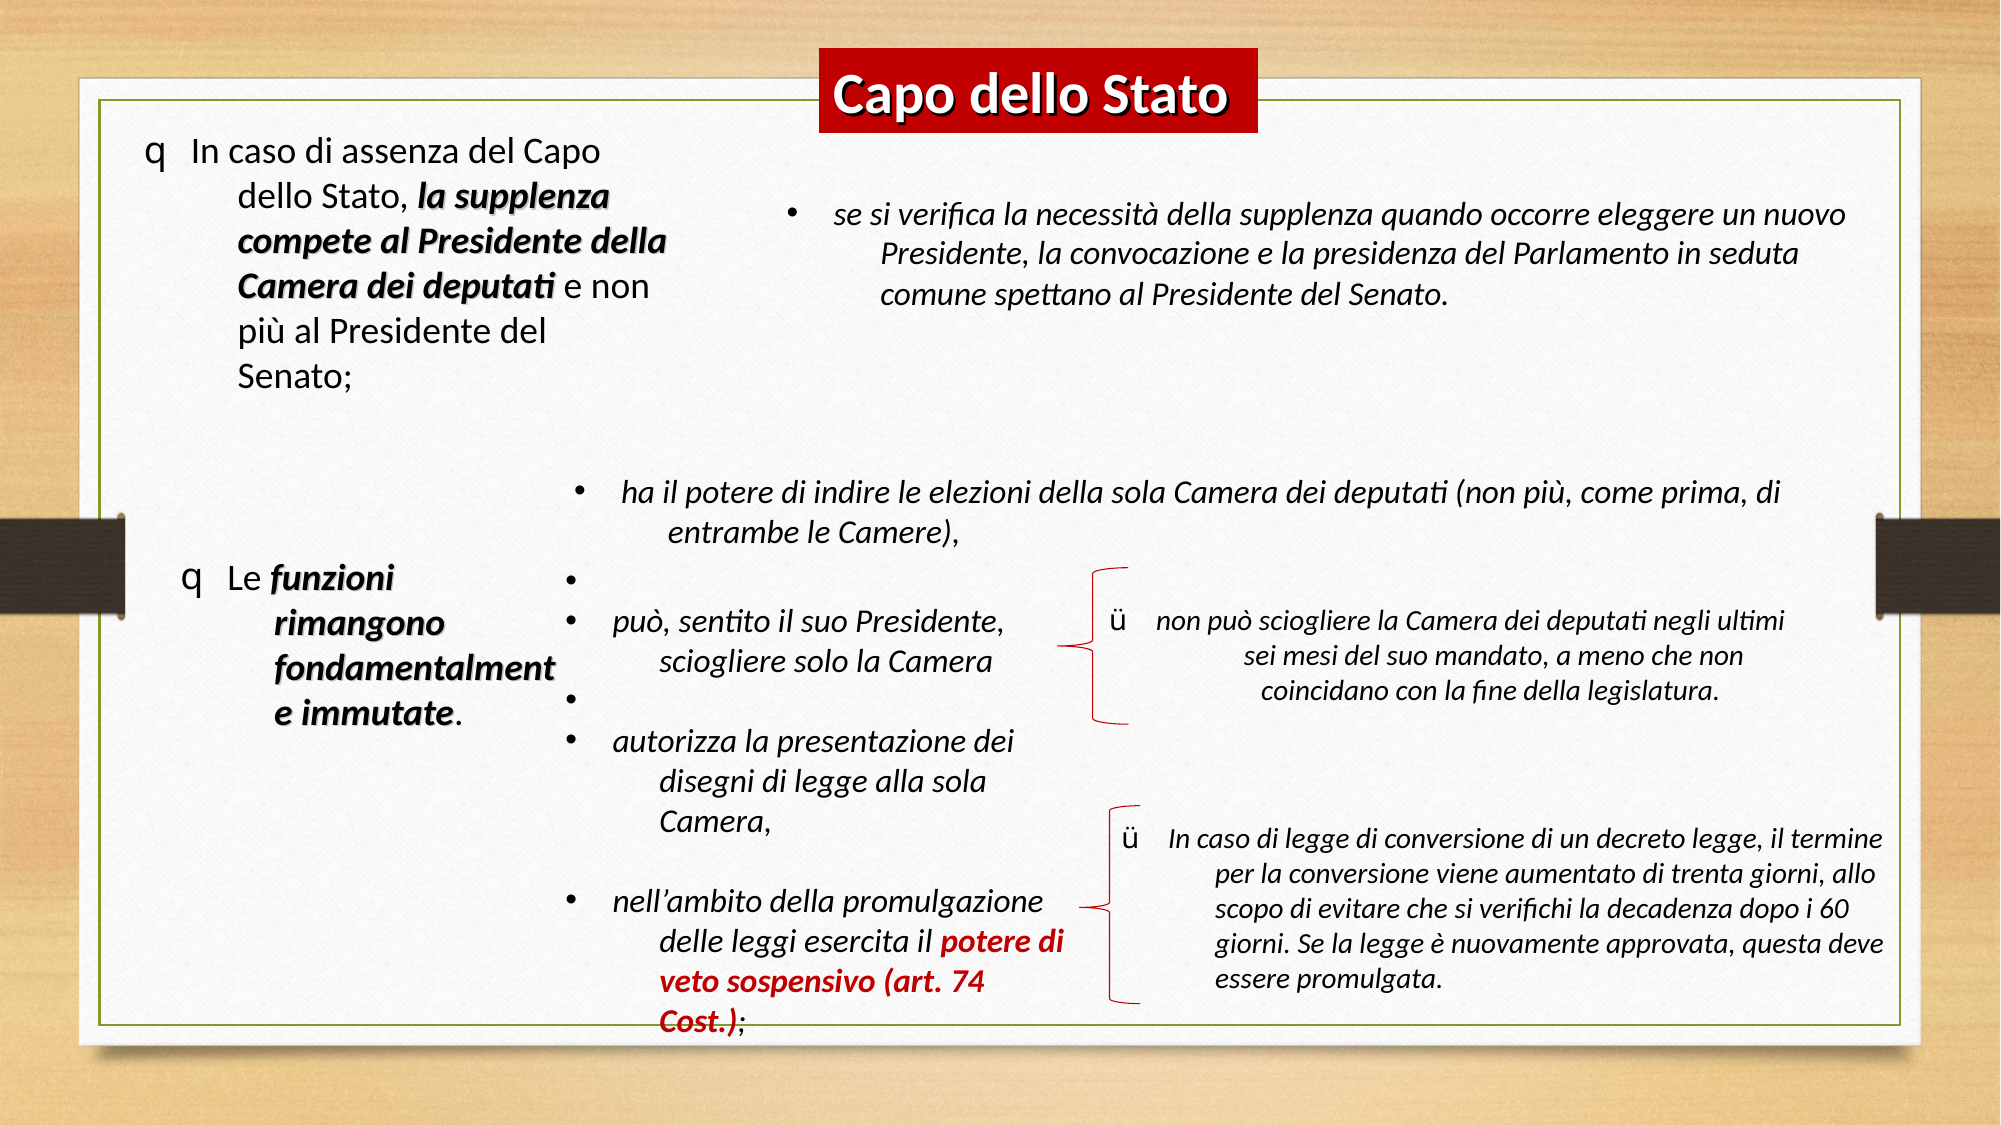

Capo dello Stato
In caso di assenza del Capo dello Stato, la supplenza compete al Presidente della Camera dei deputati e non più al Presidente del Senato;
se si verifica la necessità della supplenza quando occorre eleggere un nuovo Presidente, la convocazione e la presidenza del Parlamento in seduta comune spettano al Presidente del Senato.
ha il potere di indire le elezioni della sola Camera dei deputati (non più, come prima, di entrambe le Camere),
può, sentito il suo Presidente, sciogliere solo la Camera
autorizza la presentazione dei disegni di legge alla sola Camera,
nell’ambito della promulgazione delle leggi esercita il potere di veto sospensivo (art. 74 Cost.);
Le funzioni rimangono fondamentalmente immutate.
non può sciogliere la Camera dei deputati negli ultimi sei mesi del suo mandato, a meno che non coincidano con la fine della legislatura.
In caso di legge di conversione di un decreto legge, il termine per la conversione viene aumentato di trenta giorni, allo scopo di evitare che si verifichi la decadenza dopo i 60 giorni. Se la legge è nuovamente approvata, questa deve essere promulgata.